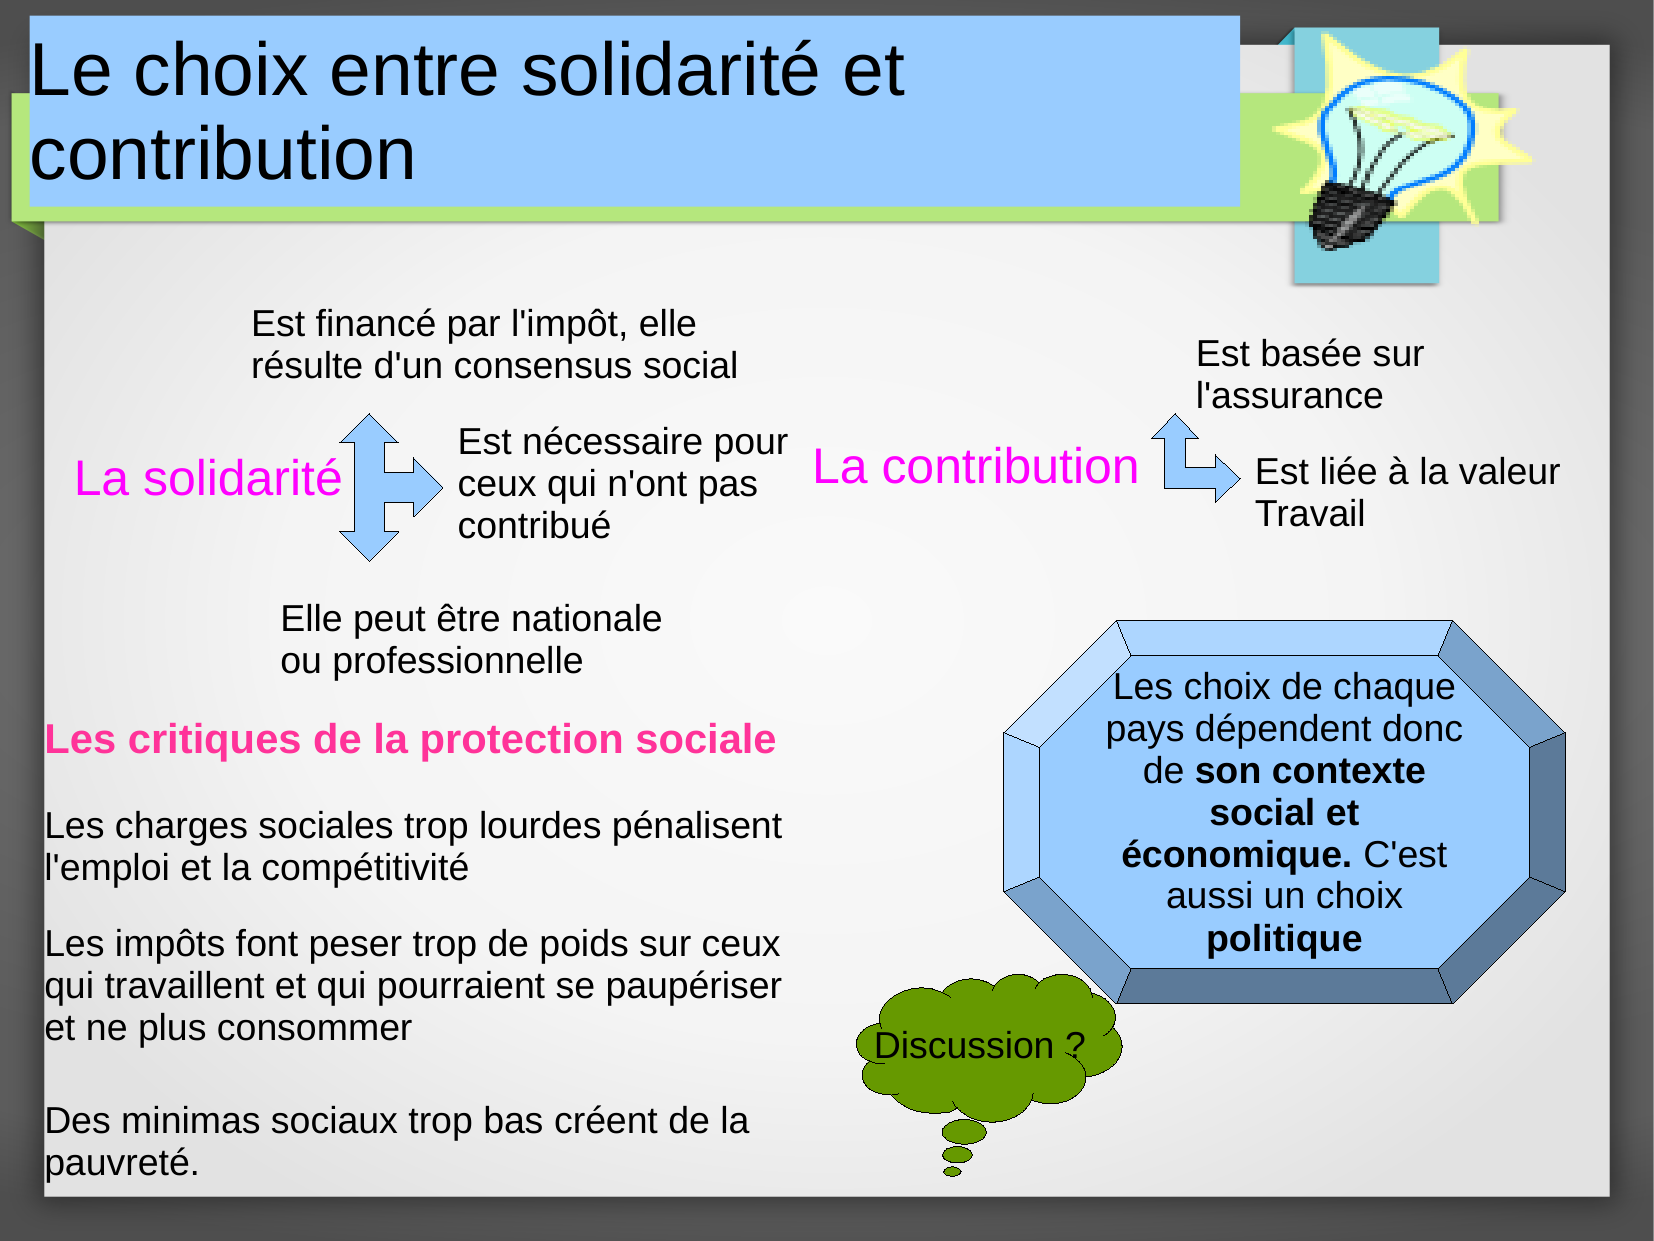

# Le choix entre solidarité et contribution
Est financé par l'impôt, elle résulte d'un consensus social
Est basée sur l'assurance
Est nécessaire pour ceux qui n'ont pas contribué
La contribution
La solidarité
Est liée à la valeur Travail
Elle peut être nationale ou professionnelle
Les choix de chaque pays dépendent donc de son contexte social et économique. C'est aussi un choix politique
Les critiques de la protection sociale
Les charges sociales trop lourdes pénalisent l'emploi et la compétitivité
Les impôts font peser trop de poids sur ceux qui travaillent et qui pourraient se paupériser et ne plus consommer
Discussion ?
Des minimas sociaux trop bas créent de la pauvreté.